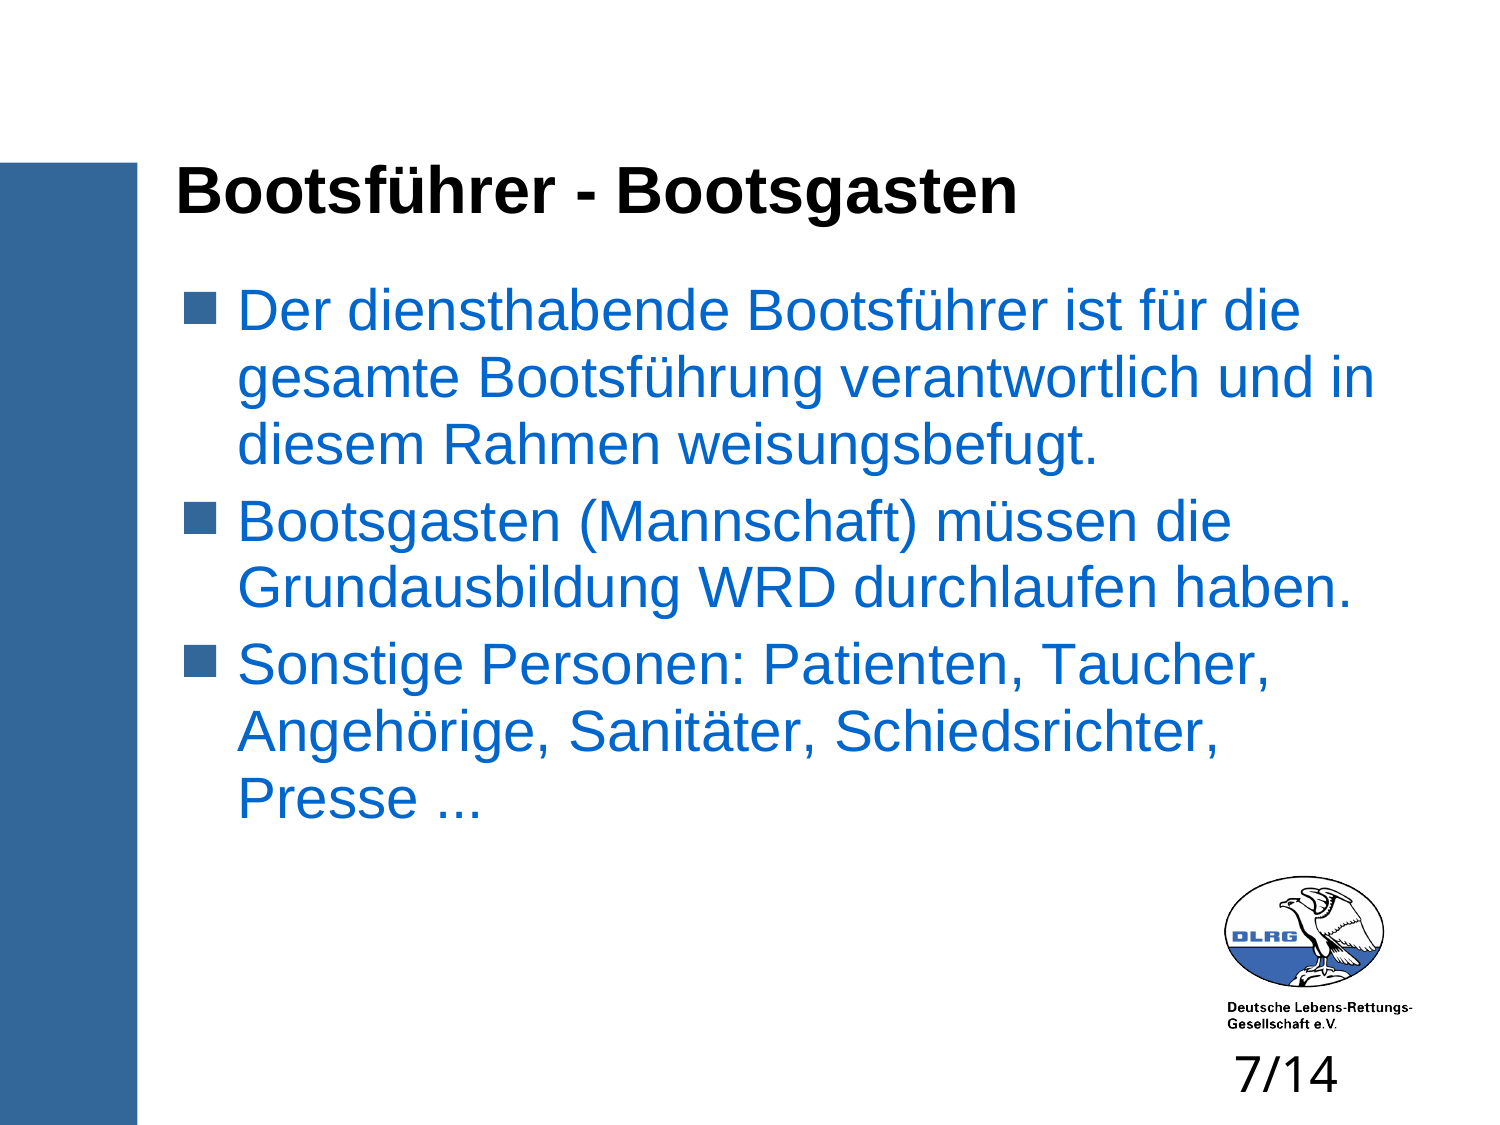

# Bootsführer - Bootsgasten
Der diensthabende Bootsführer ist für die gesamte Bootsführung verantwortlich und in diesem Rahmen weisungsbefugt.
Bootsgasten (Mannschaft) müssen die Grundausbildung WRD durchlaufen haben.
Sonstige Personen: Patienten, Taucher, Angehörige, Sanitäter, Schiedsrichter, Presse ...